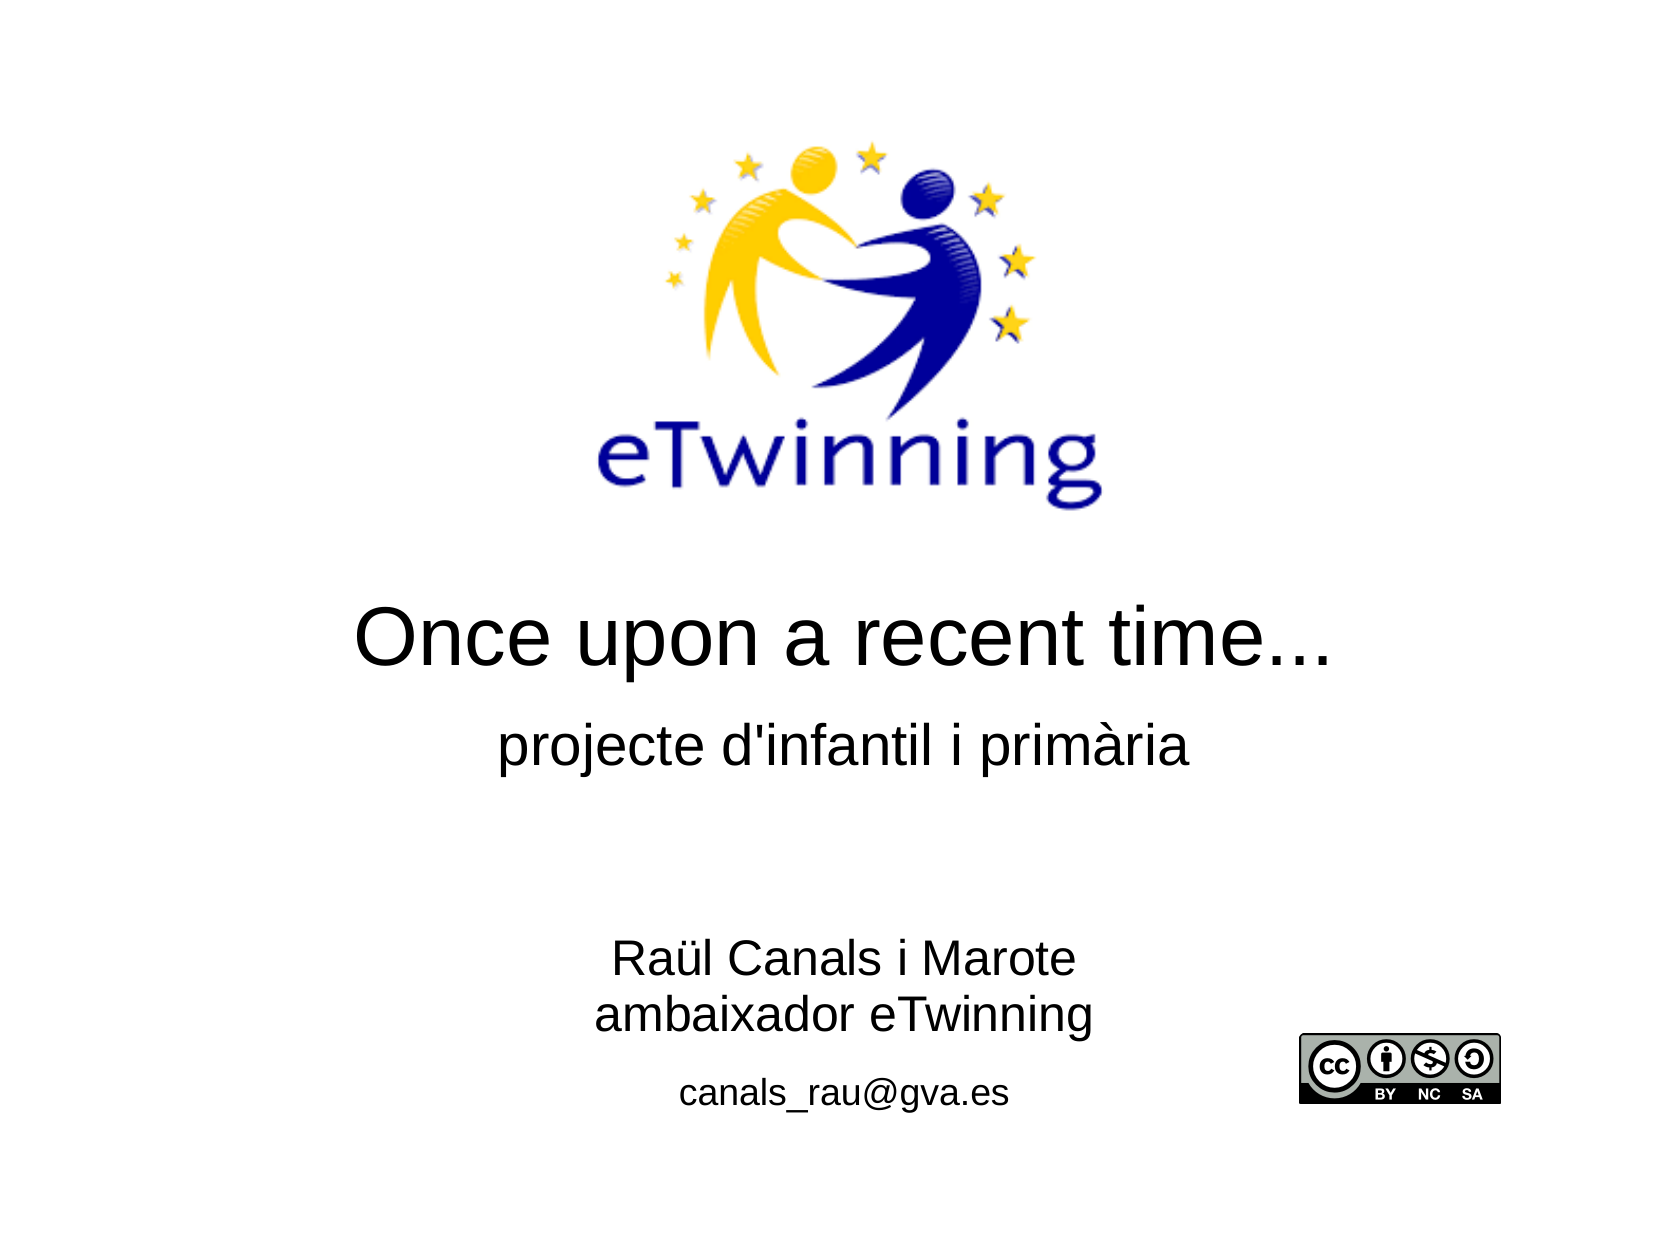

# Once upon a recent time...
projecte d'infantil i primària
Raül Canals i Marote
ambaixador eTwinning
canals_rau@gva.es